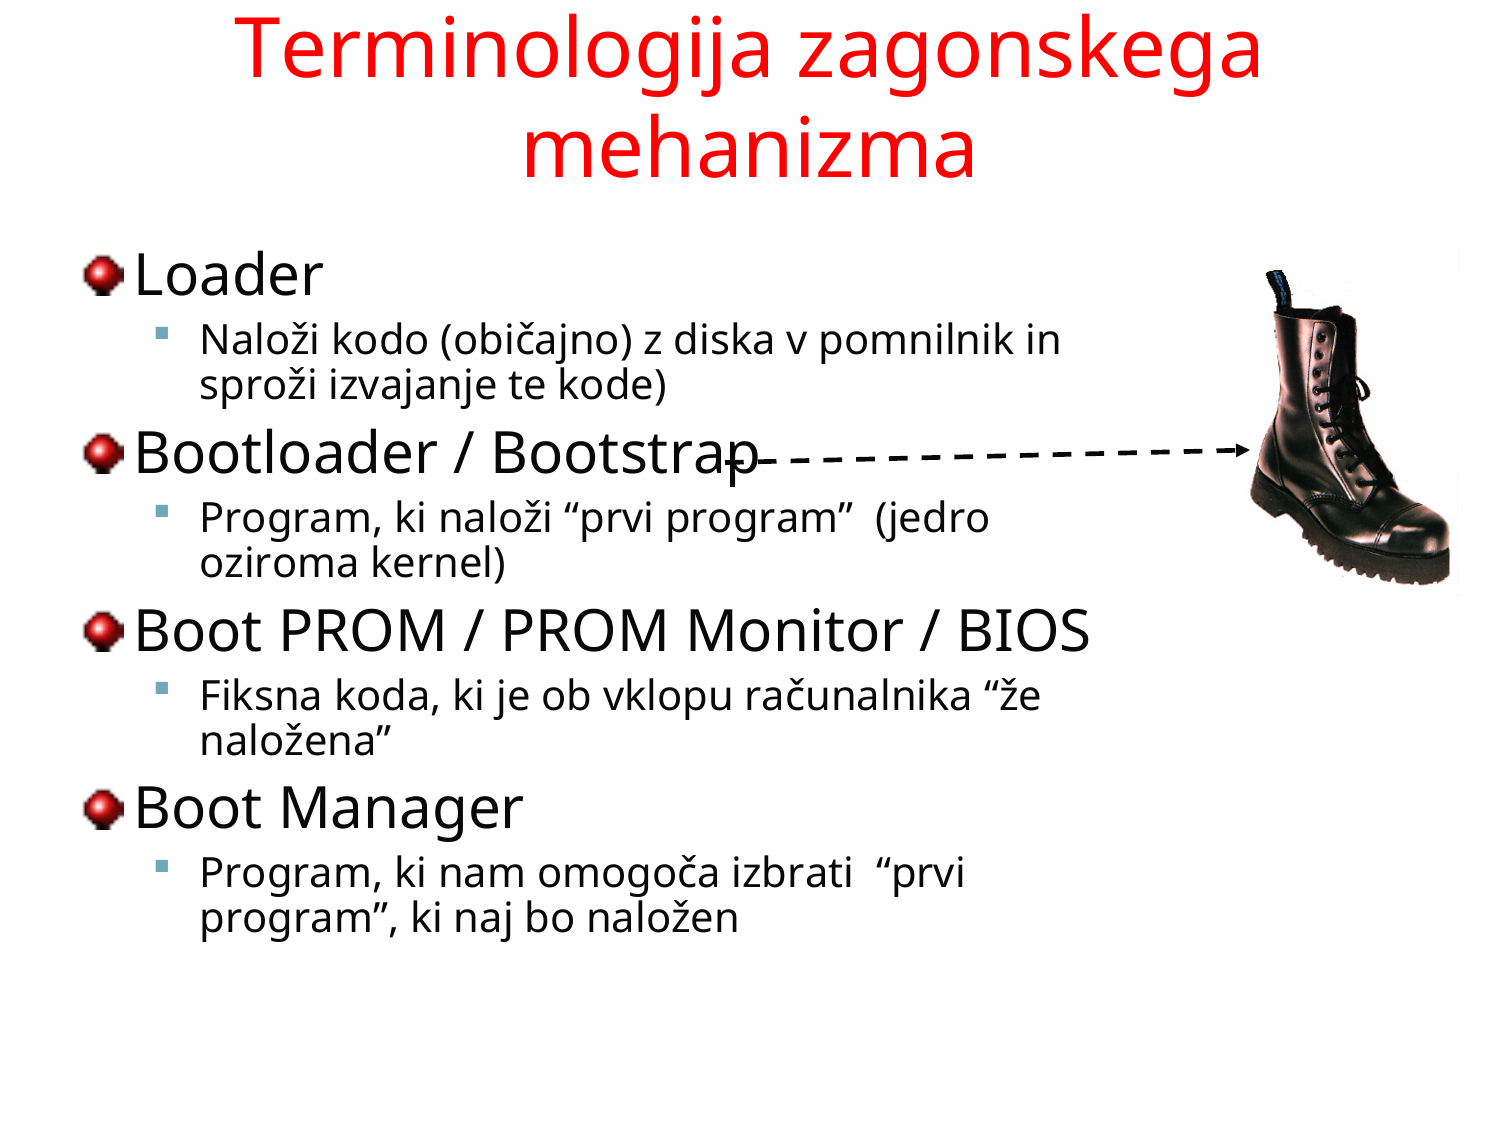

# Terminologija zagonskega mehanizma
Loader
Naloži kodo (običajno) z diska v pomnilnik in sproži izvajanje te kode)
Bootloader / Bootstrap
Program, ki naloži “prvi program” (jedro oziroma kernel)
Boot PROM / PROM Monitor / BIOS
Fiksna koda, ki je ob vklopu računalnika “že naložena”
Boot Manager
Program, ki nam omogoča izbrati “prvi program”, ki naj bo naložen